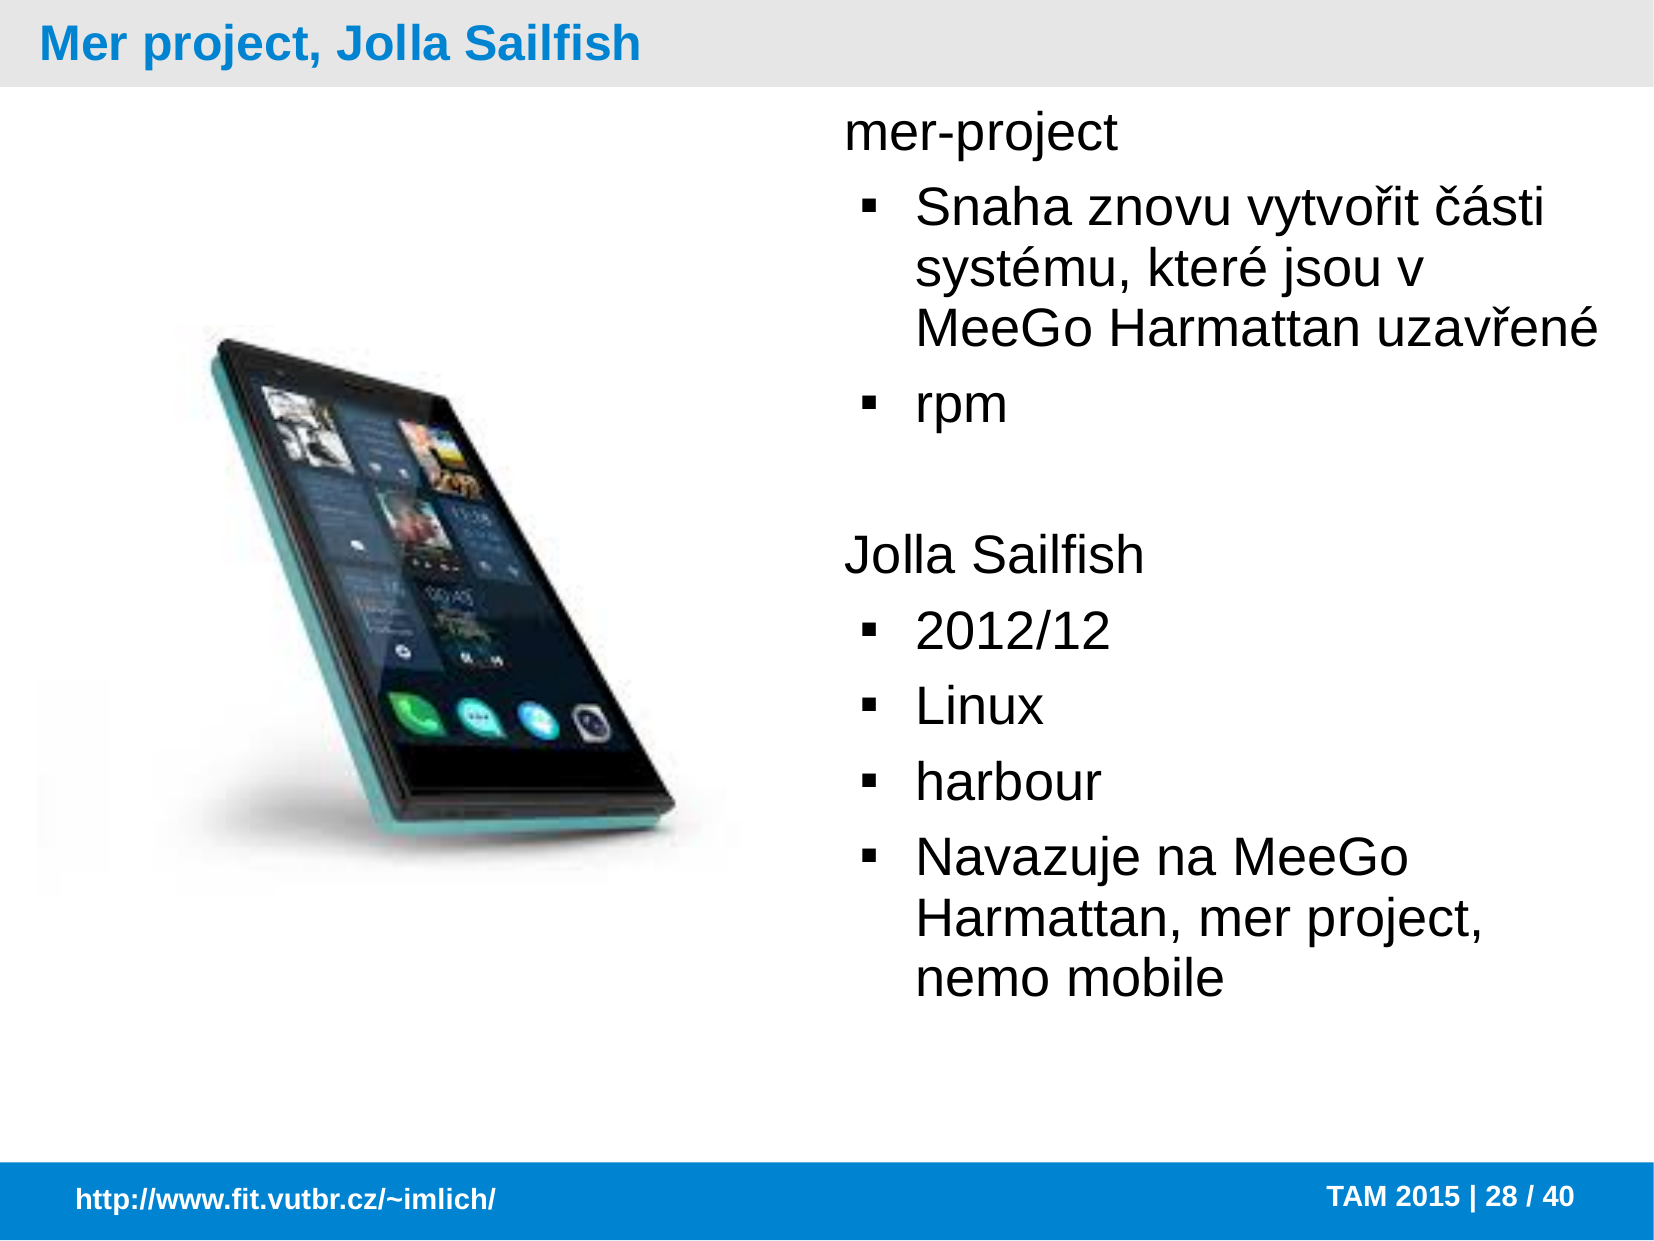

# Mer project, Jolla Sailfish
mer-project
Snaha znovu vytvořit části systému, které jsou v MeeGo Harmattan uzavřené
rpm
Jolla Sailfish
2012/12
Linux
harbour
Navazuje na MeeGo Harmattan, mer project, nemo mobile